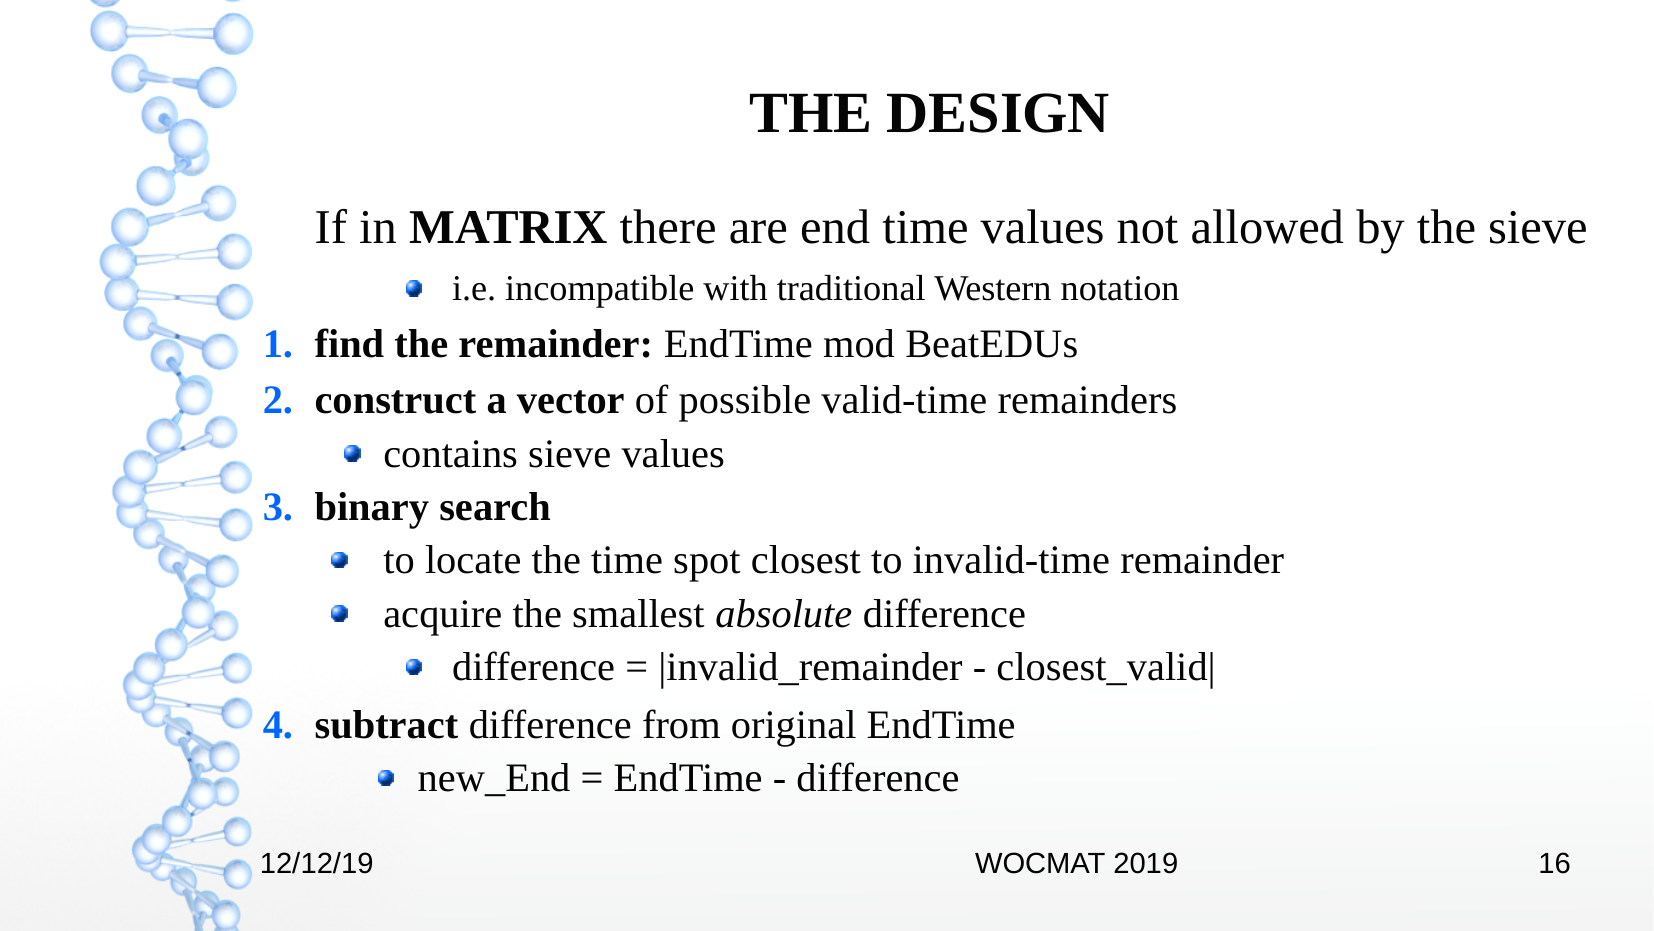

# THE DESIGN
If in MATRIX there are end time values not allowed by the sieve
i.e. incompatible with traditional Western notation
find the remainder: EndTime mod BeatEDUs
construct a vector of possible valid-time remainders
contains sieve values
binary search
to locate the time spot closest to invalid-time remainder
acquire the smallest absolute difference
difference = |invalid_remainder - closest_valid|
subtract difference from original EndTime
new_End = EndTime - difference
12/12/19
WOCMAT 2019
16